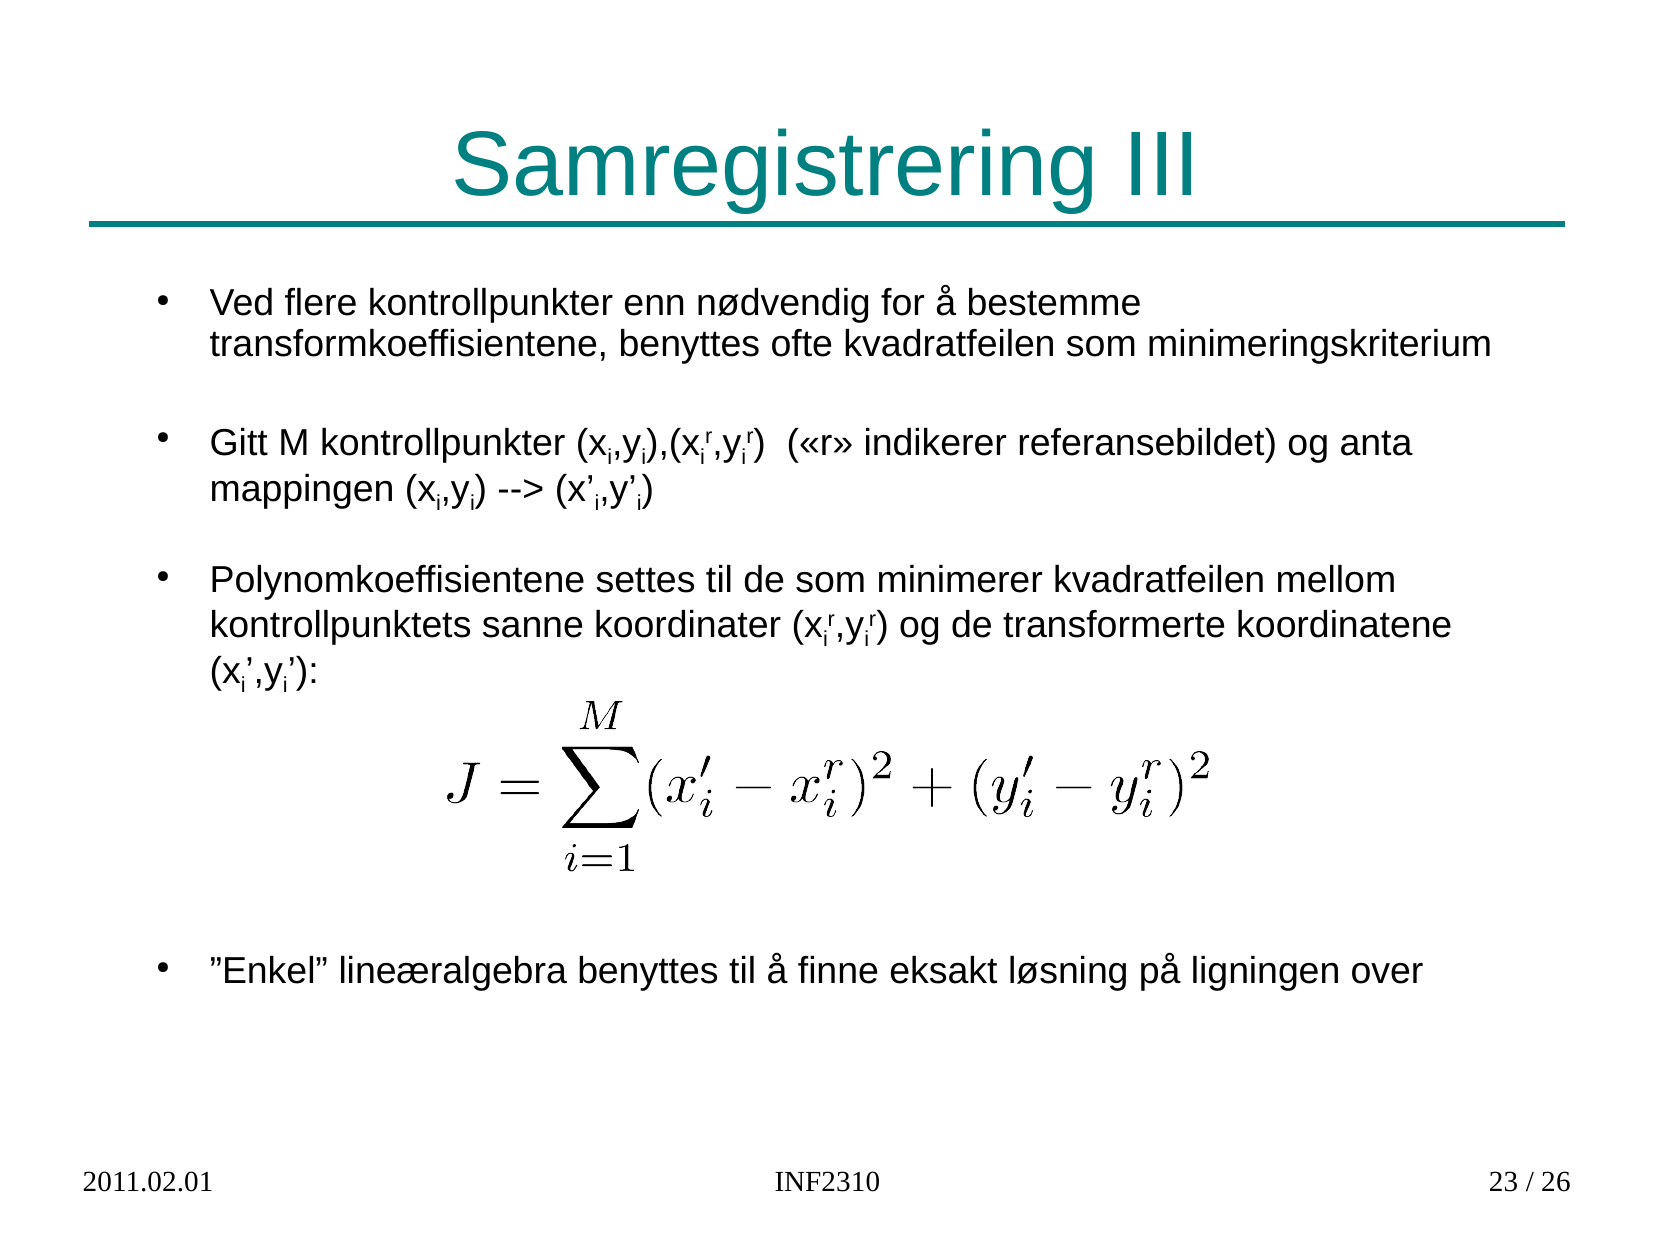

# Samregistrering III
Ved flere kontrollpunkter enn nødvendig for å bestemme transformkoeffisientene, benyttes ofte kvadratfeilen som minimeringskriterium
Gitt M kontrollpunkter (xi,yi),(xir,yir) («r» indikerer referansebildet) og anta mappingen (xi,yi) --> (x’i,y’i)
Polynomkoeffisientene settes til de som minimerer kvadratfeilen mellom kontrollpunktets sanne koordinater (xir,yir) og de transformerte koordinatene (xi’,yi’):
”Enkel” lineæralgebra benyttes til å finne eksakt løsning på ligningen over
2011.02.01
INF2310
23